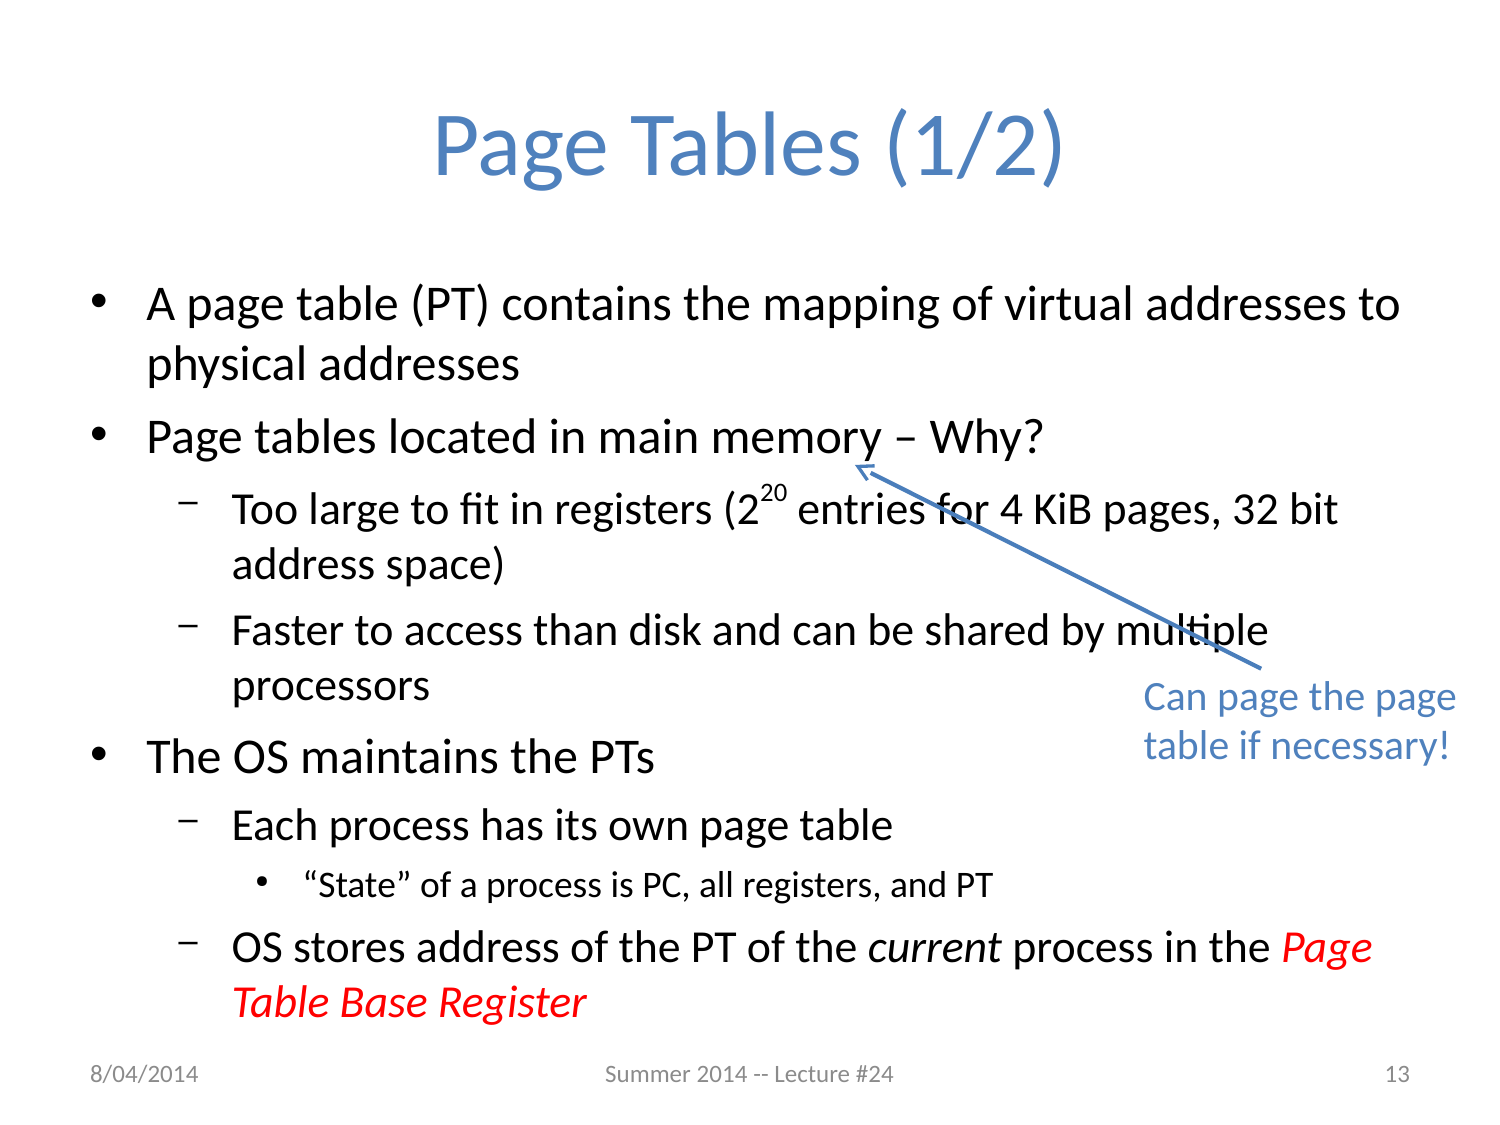

# Page Tables (1/2)
A page table (PT) contains the mapping of virtual addresses to physical addresses
Page tables located in main memory – Why?
Too large to fit in registers (220 entries for 4 KiB pages, 32 bit address space)
Faster to access than disk and can be shared by multiple processors
The OS maintains the PTs
Each process has its own page table
“State” of a process is PC, all registers, and PT
OS stores address of the PT of the current process in the Page Table Base Register
Can page the page table if necessary!
8/04/2014
Summer 2014 -- Lecture #24